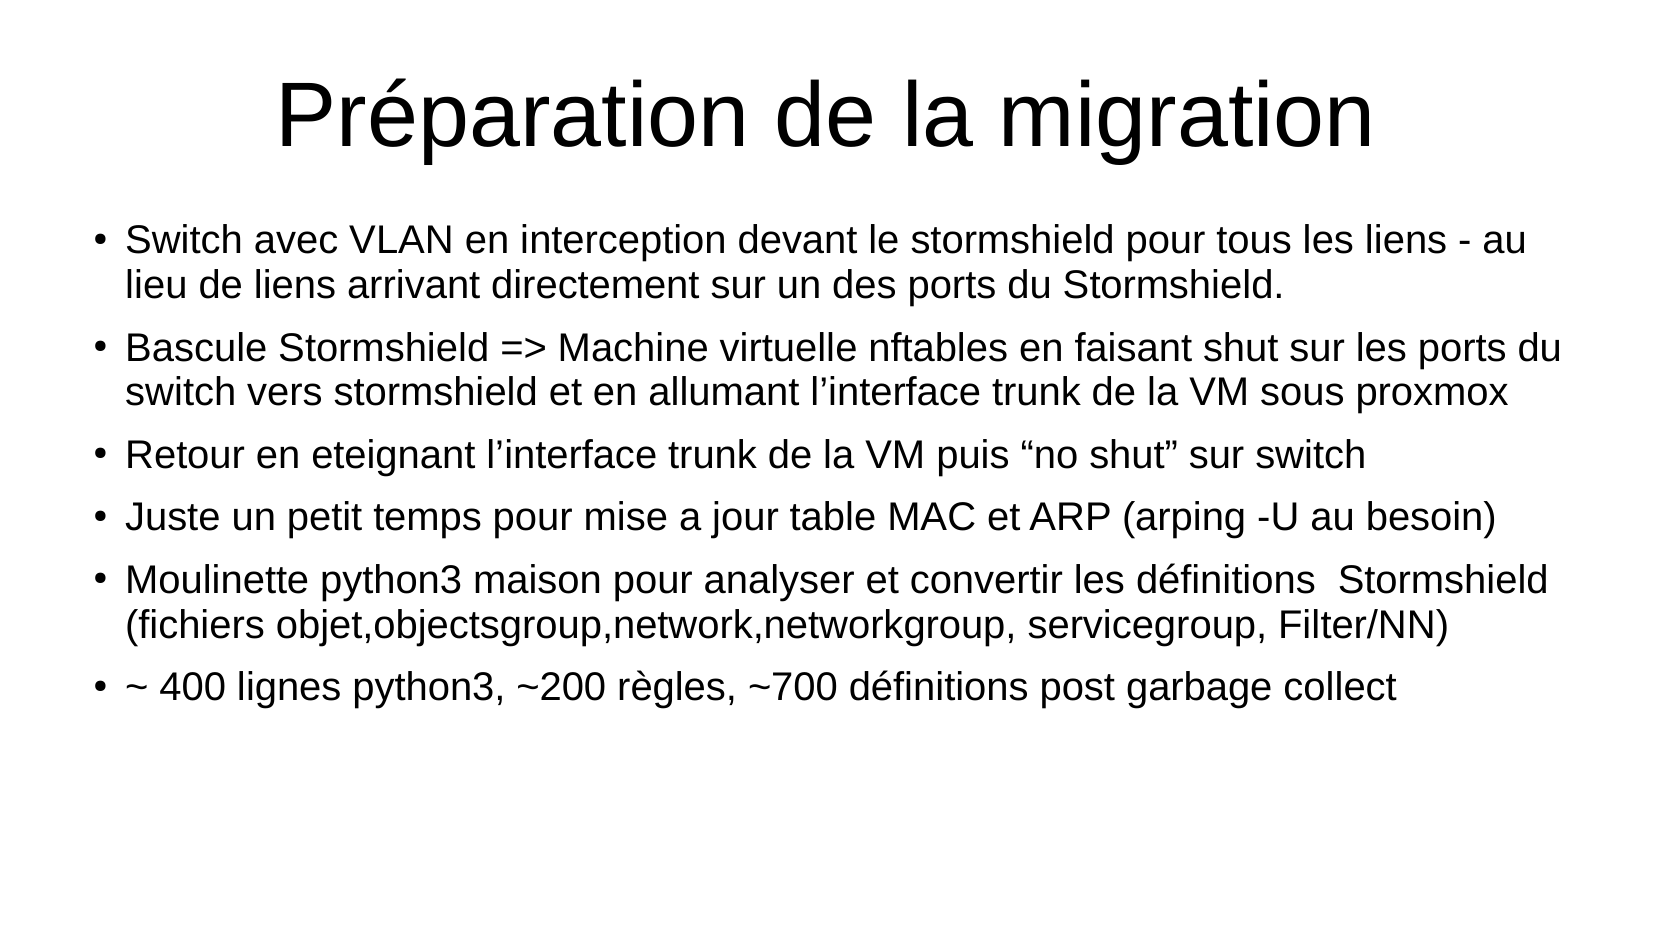

# Préparation de la migration
Switch avec VLAN en interception devant le stormshield pour tous les liens - au lieu de liens arrivant directement sur un des ports du Stormshield.
Bascule Stormshield => Machine virtuelle nftables en faisant shut sur les ports du switch vers stormshield et en allumant l’interface trunk de la VM sous proxmox
Retour en eteignant l’interface trunk de la VM puis “no shut” sur switch
Juste un petit temps pour mise a jour table MAC et ARP (arping -U au besoin)
Moulinette python3 maison pour analyser et convertir les définitions Stormshield (fichiers objet,objectsgroup,network,networkgroup, servicegroup, Filter/NN)
~ 400 lignes python3, ~200 règles, ~700 définitions post garbage collect